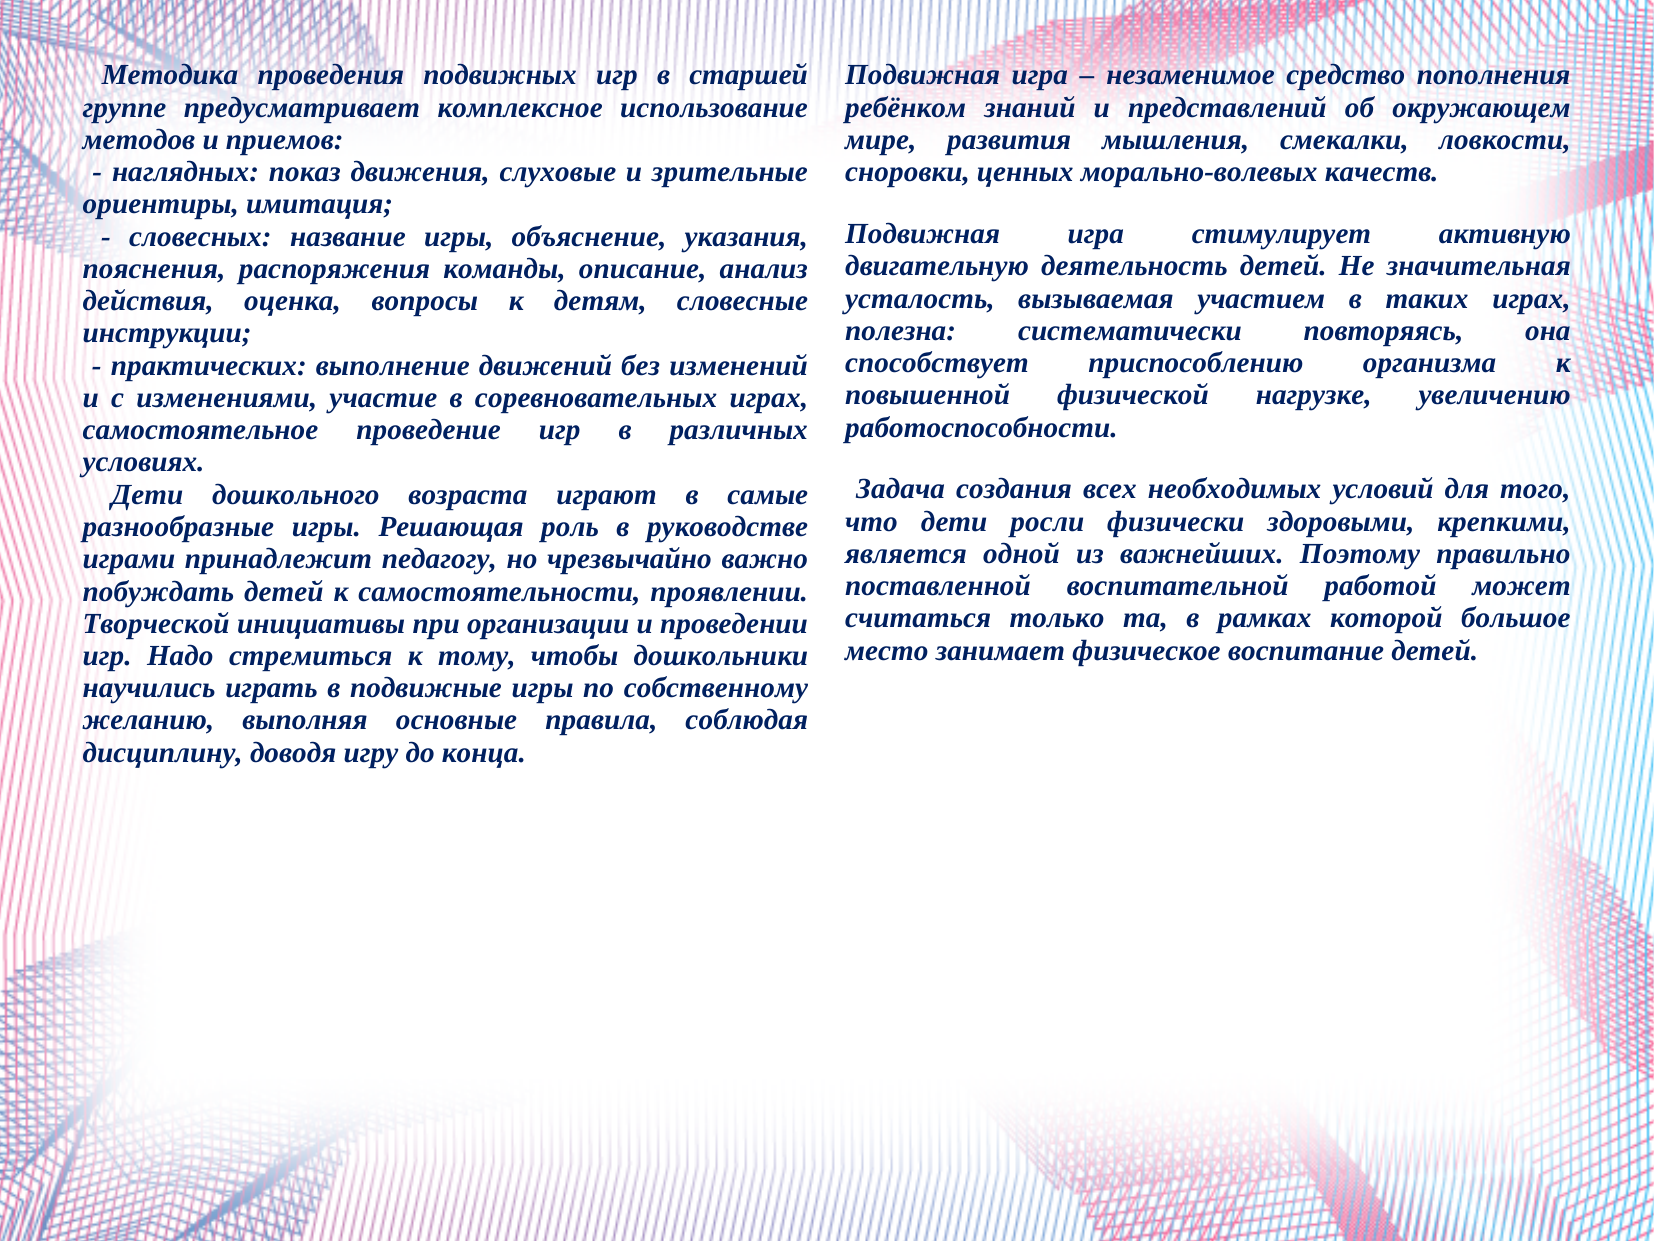

#
 Методика проведения подвижных игр в старшей группе предусматривает комплексное использование методов и приемов:
 - наглядных: показ движения, слуховые и зрительные ориентиры, имитация;
 - словесных: название игры, объяснение, указания, пояснения, распоряжения команды, описание, анализ действия, оценка, вопросы к детям, словесные инструкции;
 - практических: выполнение движений без изменений и с изменениями, участие в соревновательных играх, самостоятельное проведение игр в различных условиях.
 Дети дошкольного возраста играют в самые разнообразные игры. Решающая роль в руководстве играми принадлежит педагогу, но чрезвычайно важно побуждать детей к самостоятельности, проявлении. Творческой инициативы при организации и проведении игр. Надо стремиться к тому, чтобы дошкольники научились играть в подвижные игры по собственному желанию, выполняя основные правила, соблюдая дисциплину, доводя игру до конца.
Подвижная игра – незаменимое средство пополнения ребёнком знаний и представлений об окружающем мире, развития мышления, смекалки, ловкости, сноровки, ценных морально-волевых качеств.
Подвижная игра стимулирует активную двигательную деятельность детей. Не значительная усталость, вызываемая участием в таких играх, полезна: систематически повторяясь, она способствует приспособлению организма к повышенной физической нагрузке, увеличению работоспособности.
 Задача создания всех необходимых условий для того, что дети росли физически здоровыми, крепкими, является одной из важнейших. Поэтому правильно поставленной воспитательной работой может считаться только та, в рамках которой большое место занимает физическое воспитание детей.